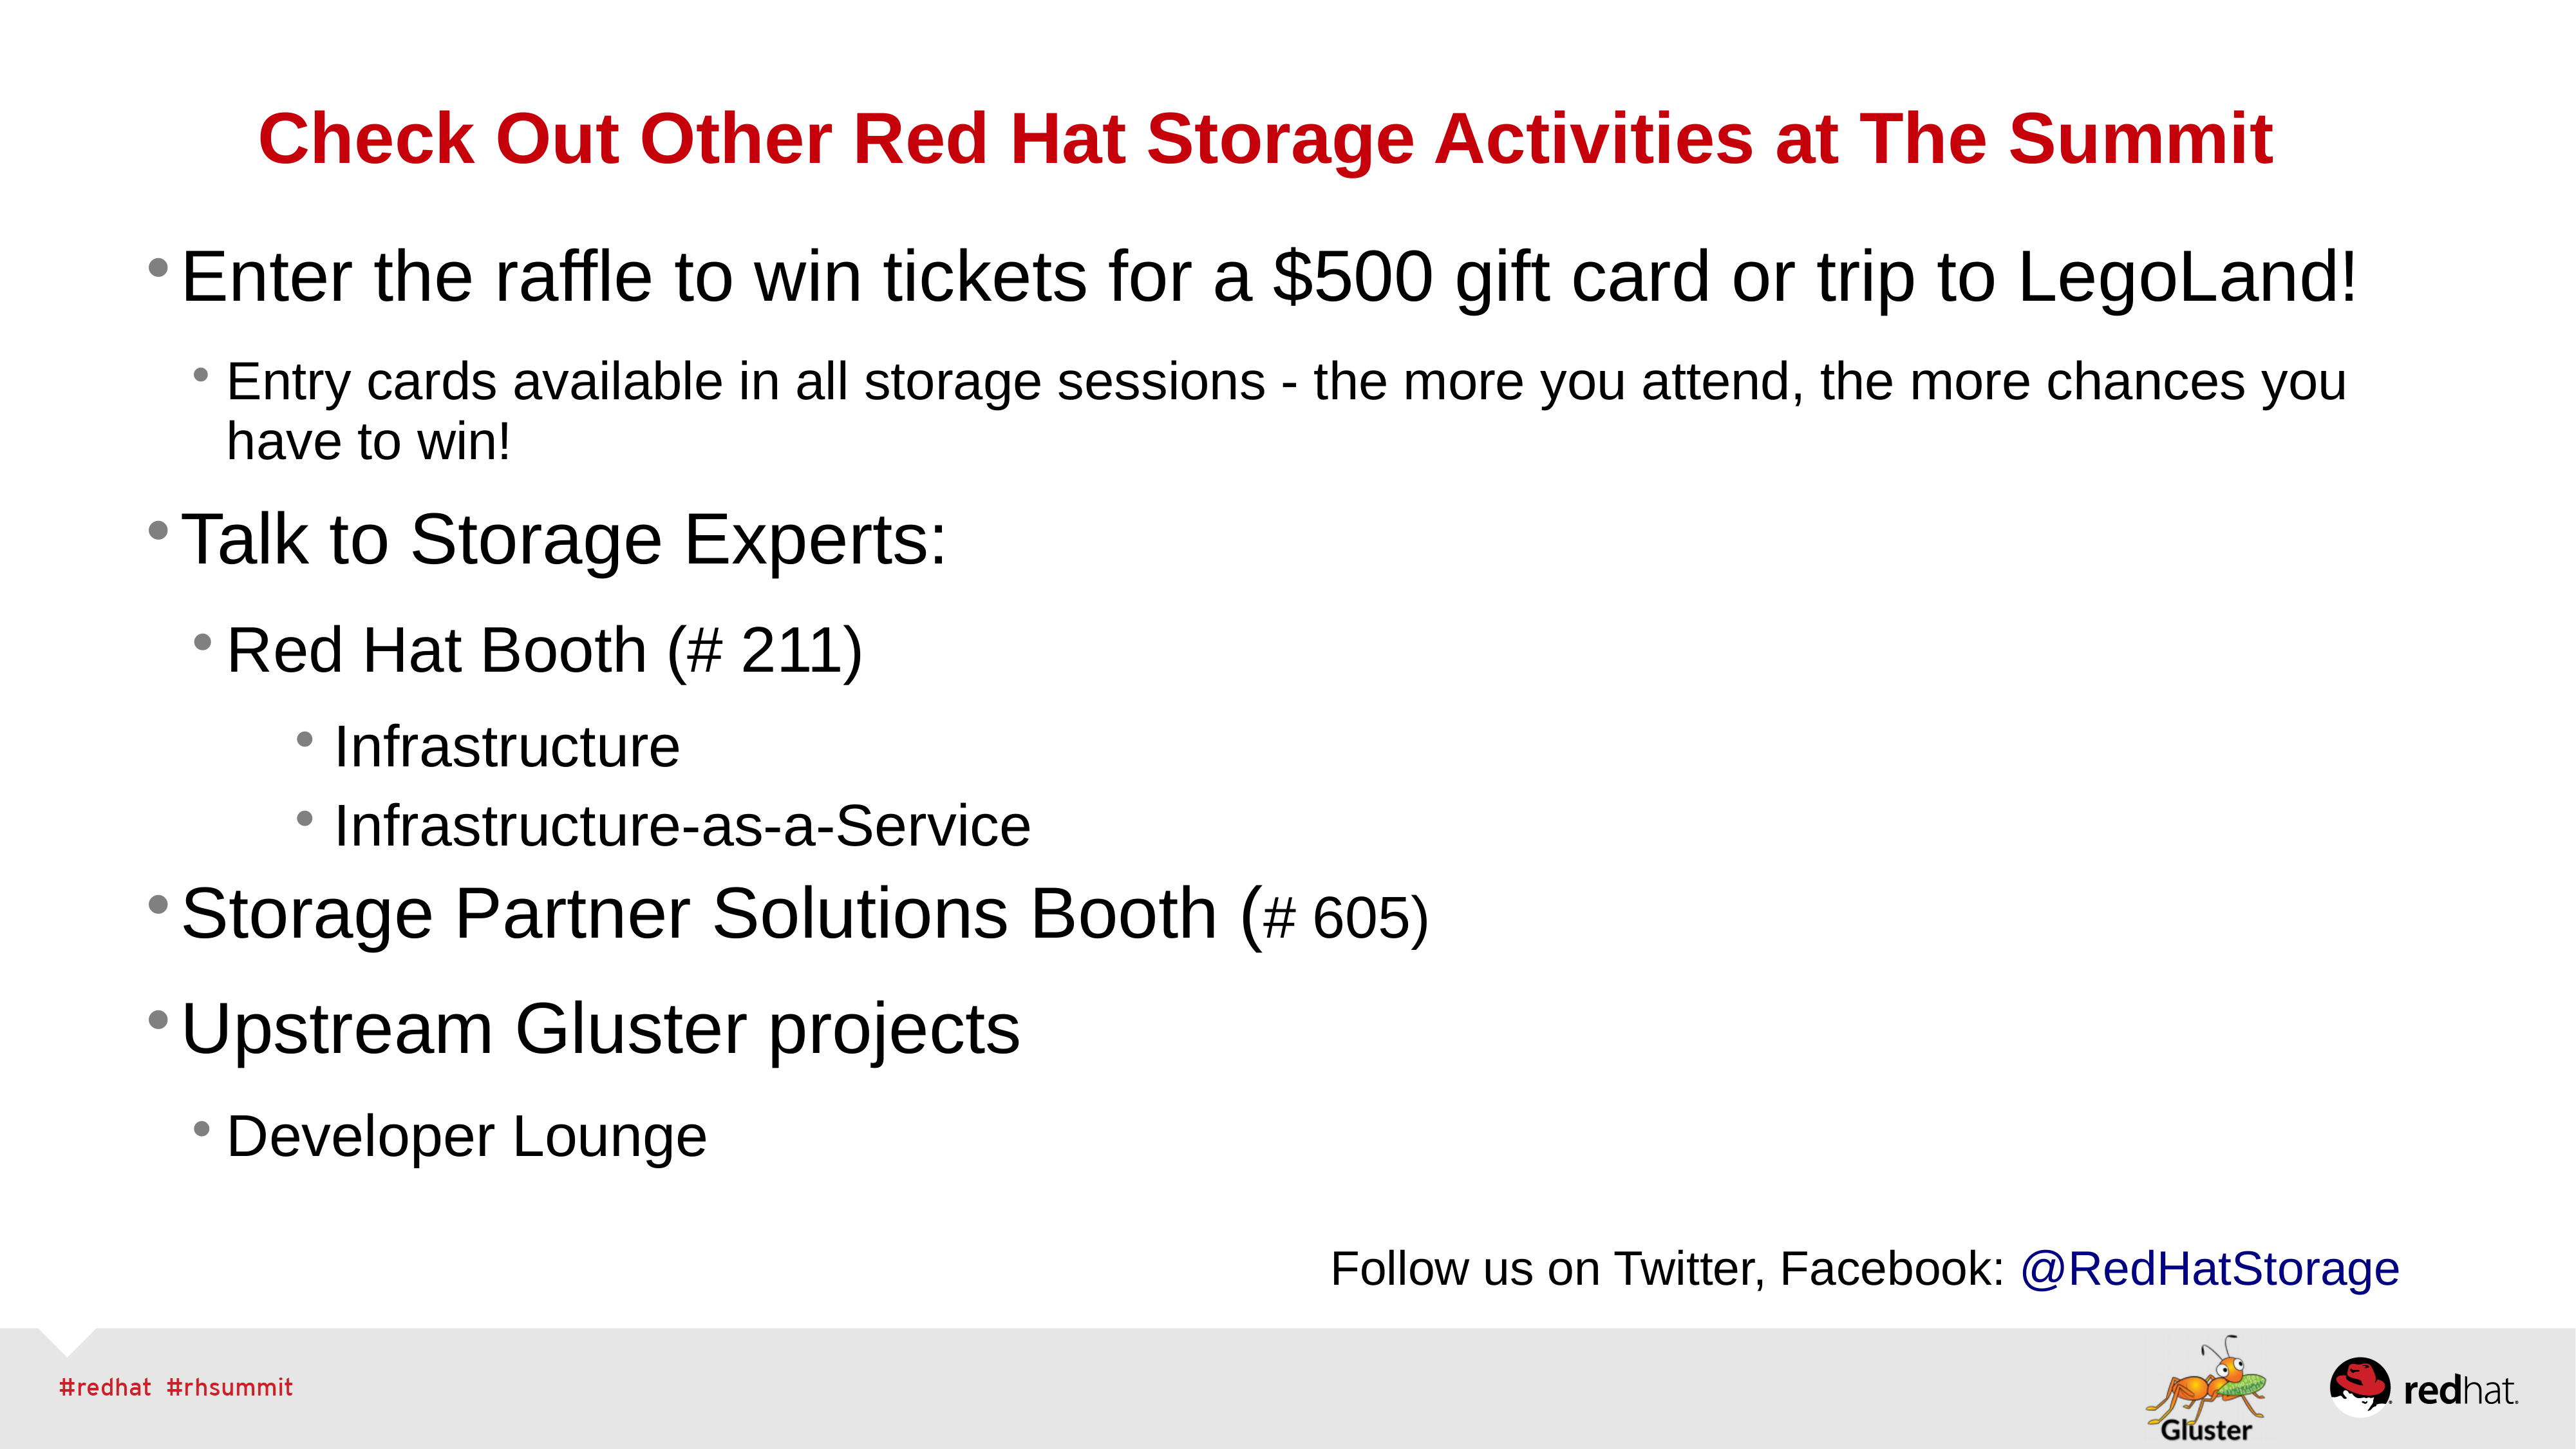

# Check Out Other Red Hat Storage Activities at The Summit
Enter the raffle to win tickets for a $500 gift card or trip to LegoLand!
Entry cards available in all storage sessions - the more you attend, the more chances you have to win!
Talk to Storage Experts:
Red Hat Booth (# 211)
 Infrastructure
 Infrastructure-as-a-Service
Storage Partner Solutions Booth (# 605)
Upstream Gluster projects
Developer Lounge
Follow us on Twitter, Facebook: @RedHatStorage